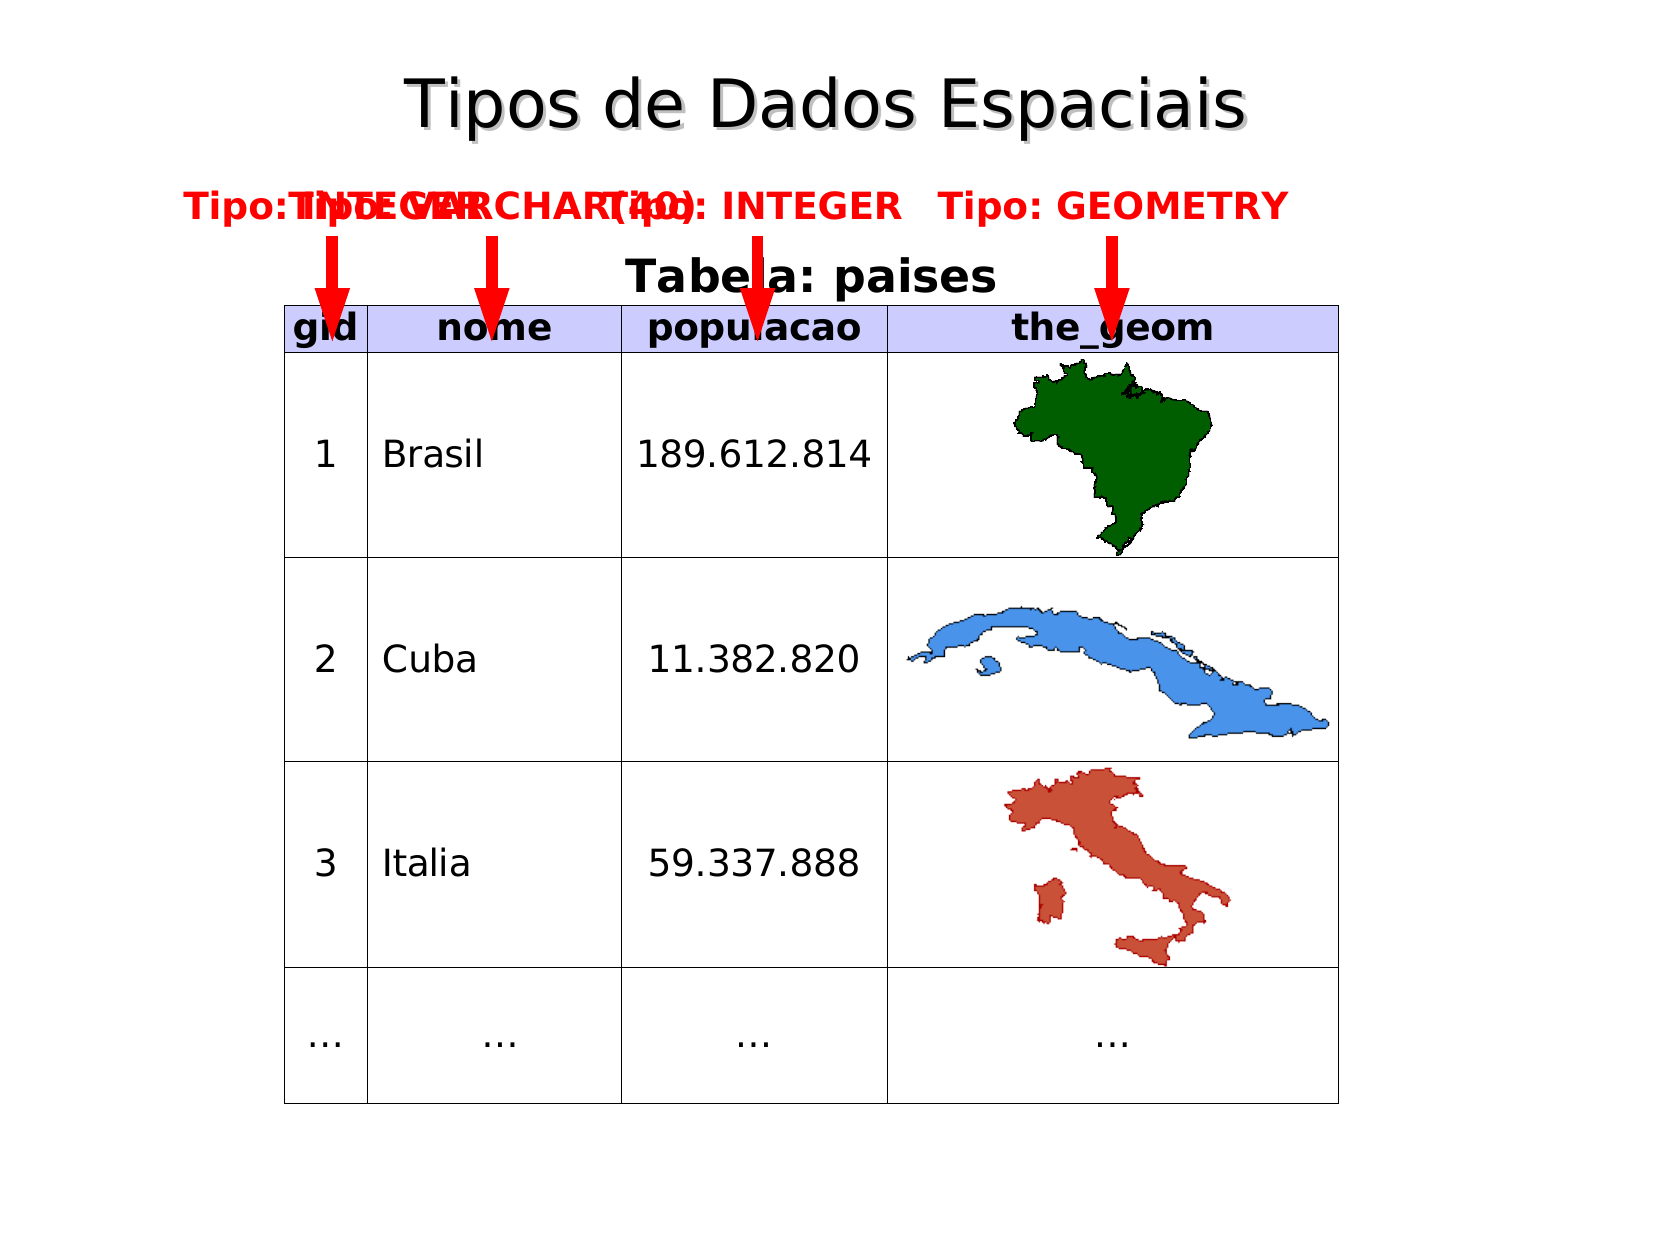

# Tipos de Dados Espaciais
Tipo: INTEGER
Tipo: VARCHAR(40)
Tipo: INTEGER
Tipo: GEOMETRY